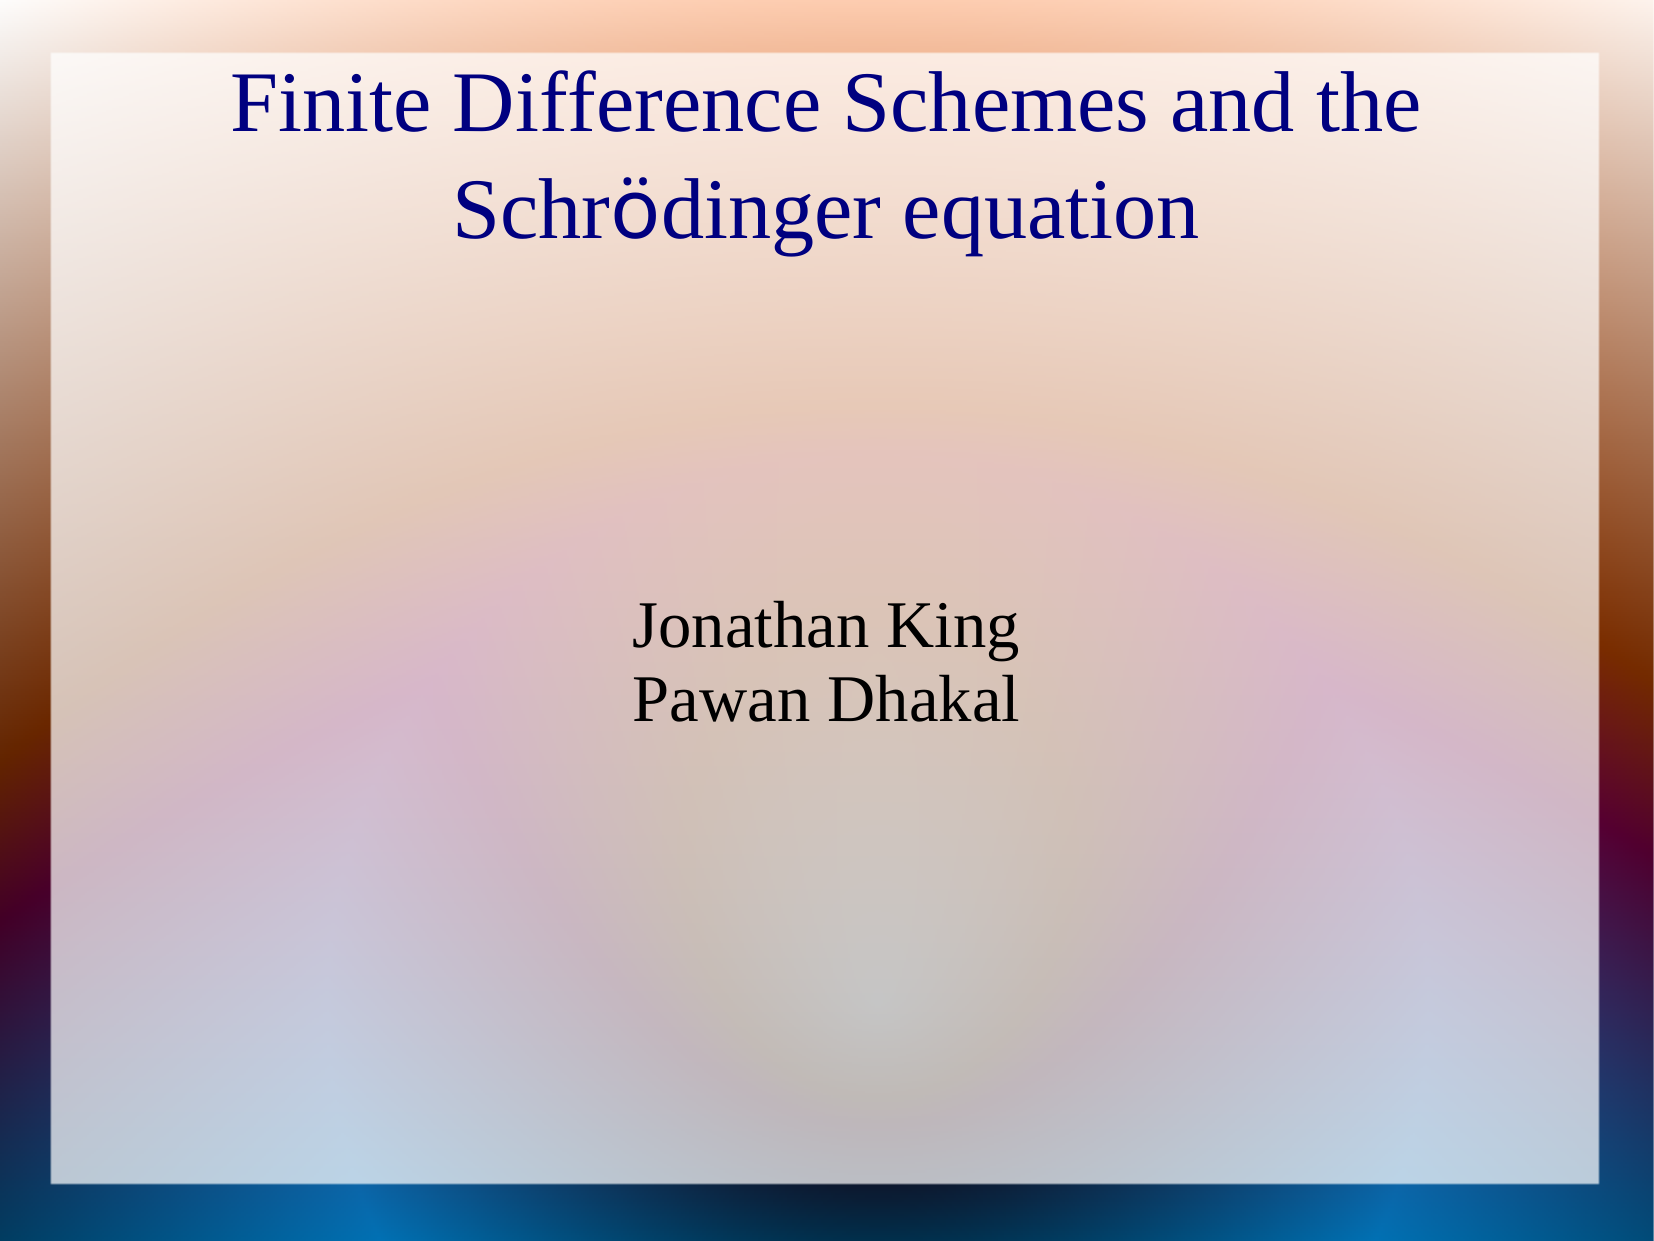

# Finite Difference Schemes and the Schrödinger equation
Jonathan King
Pawan Dhakal